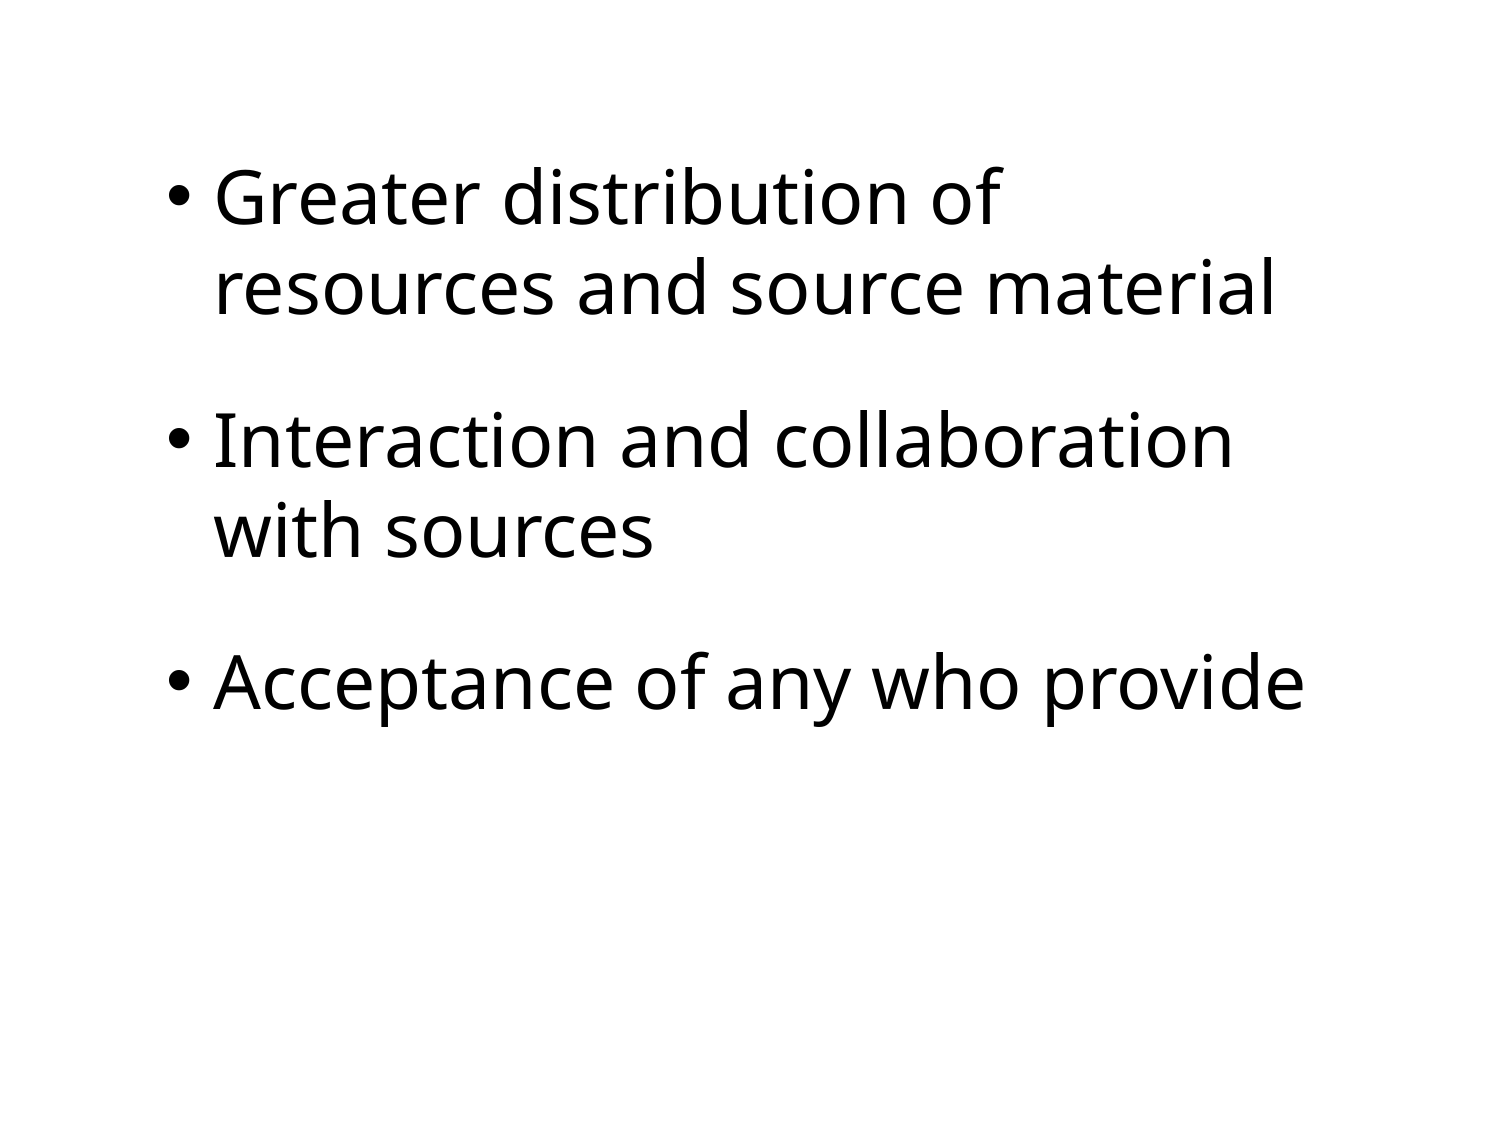

Greater distribution of resources and source material
Interaction and collaboration with sources
Acceptance of any who provide